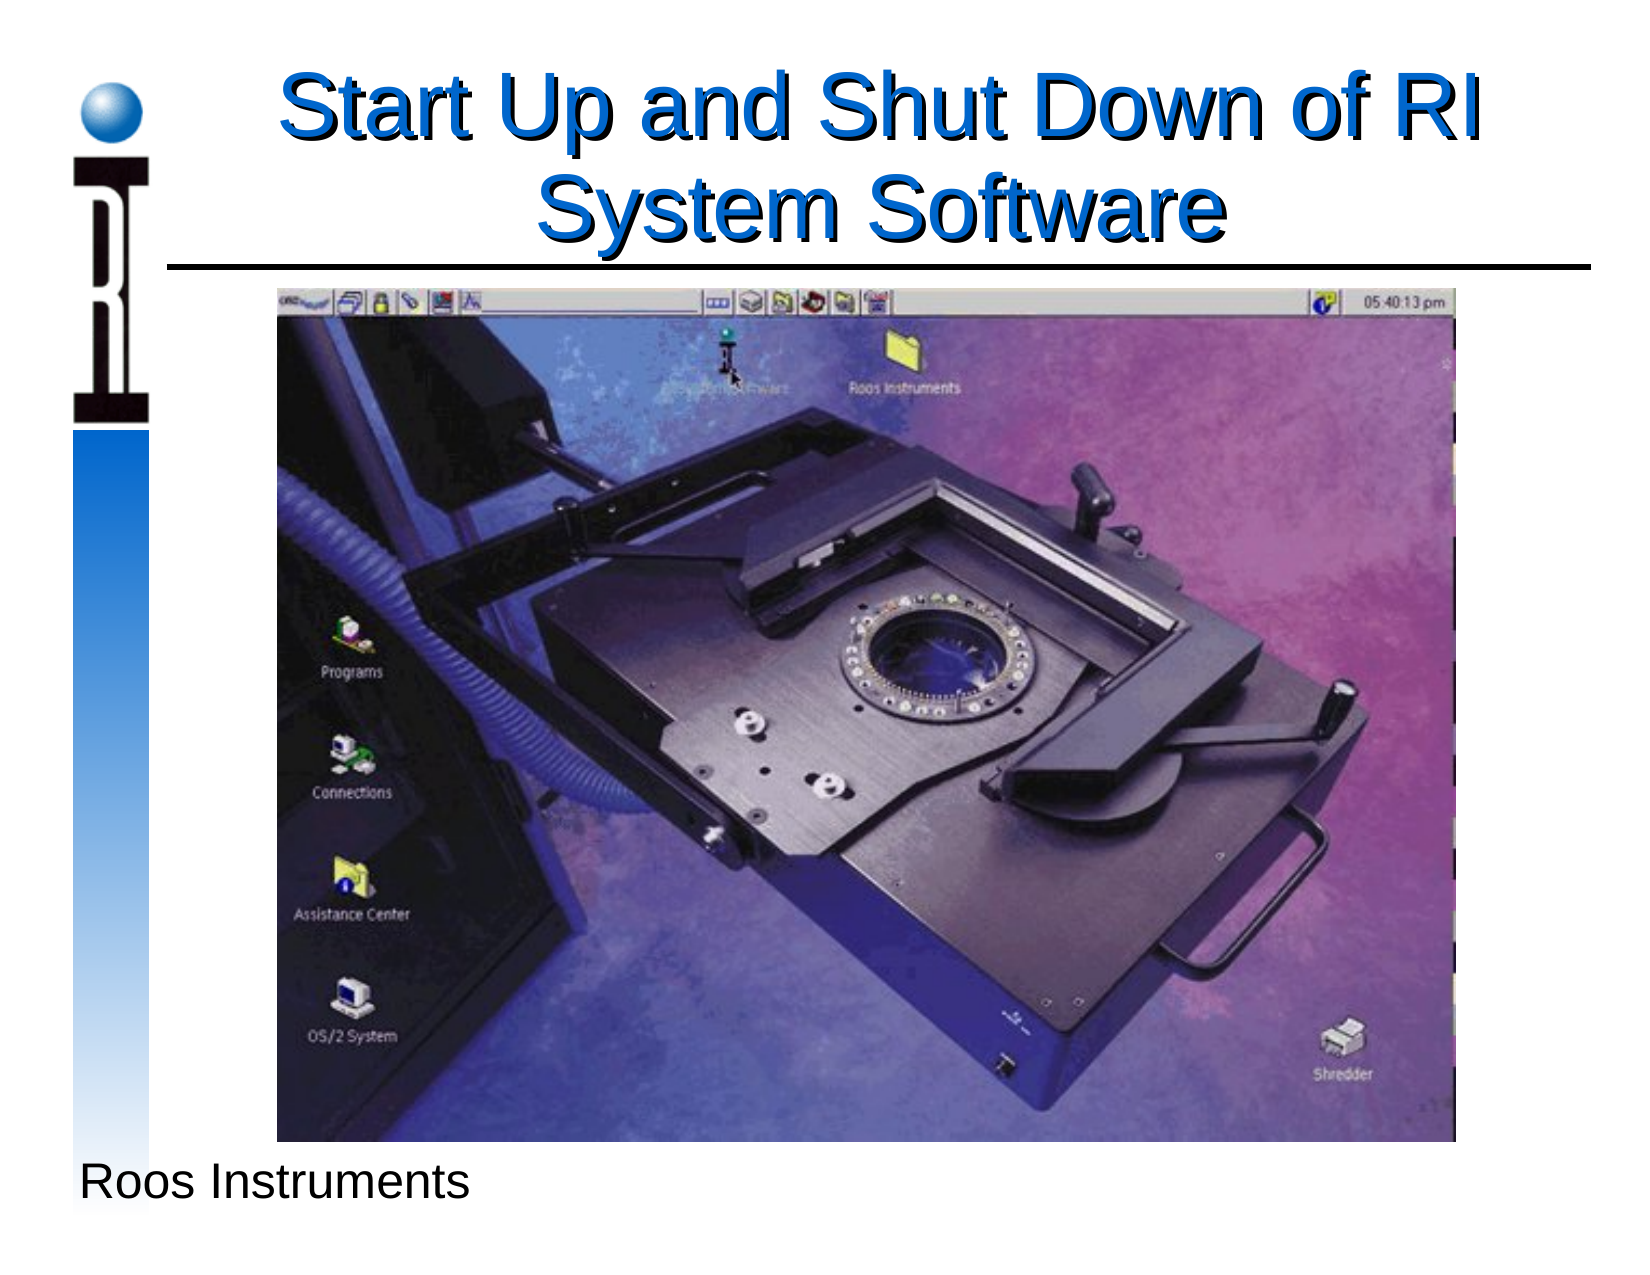

# Start Up and Shut Down of RI System Software